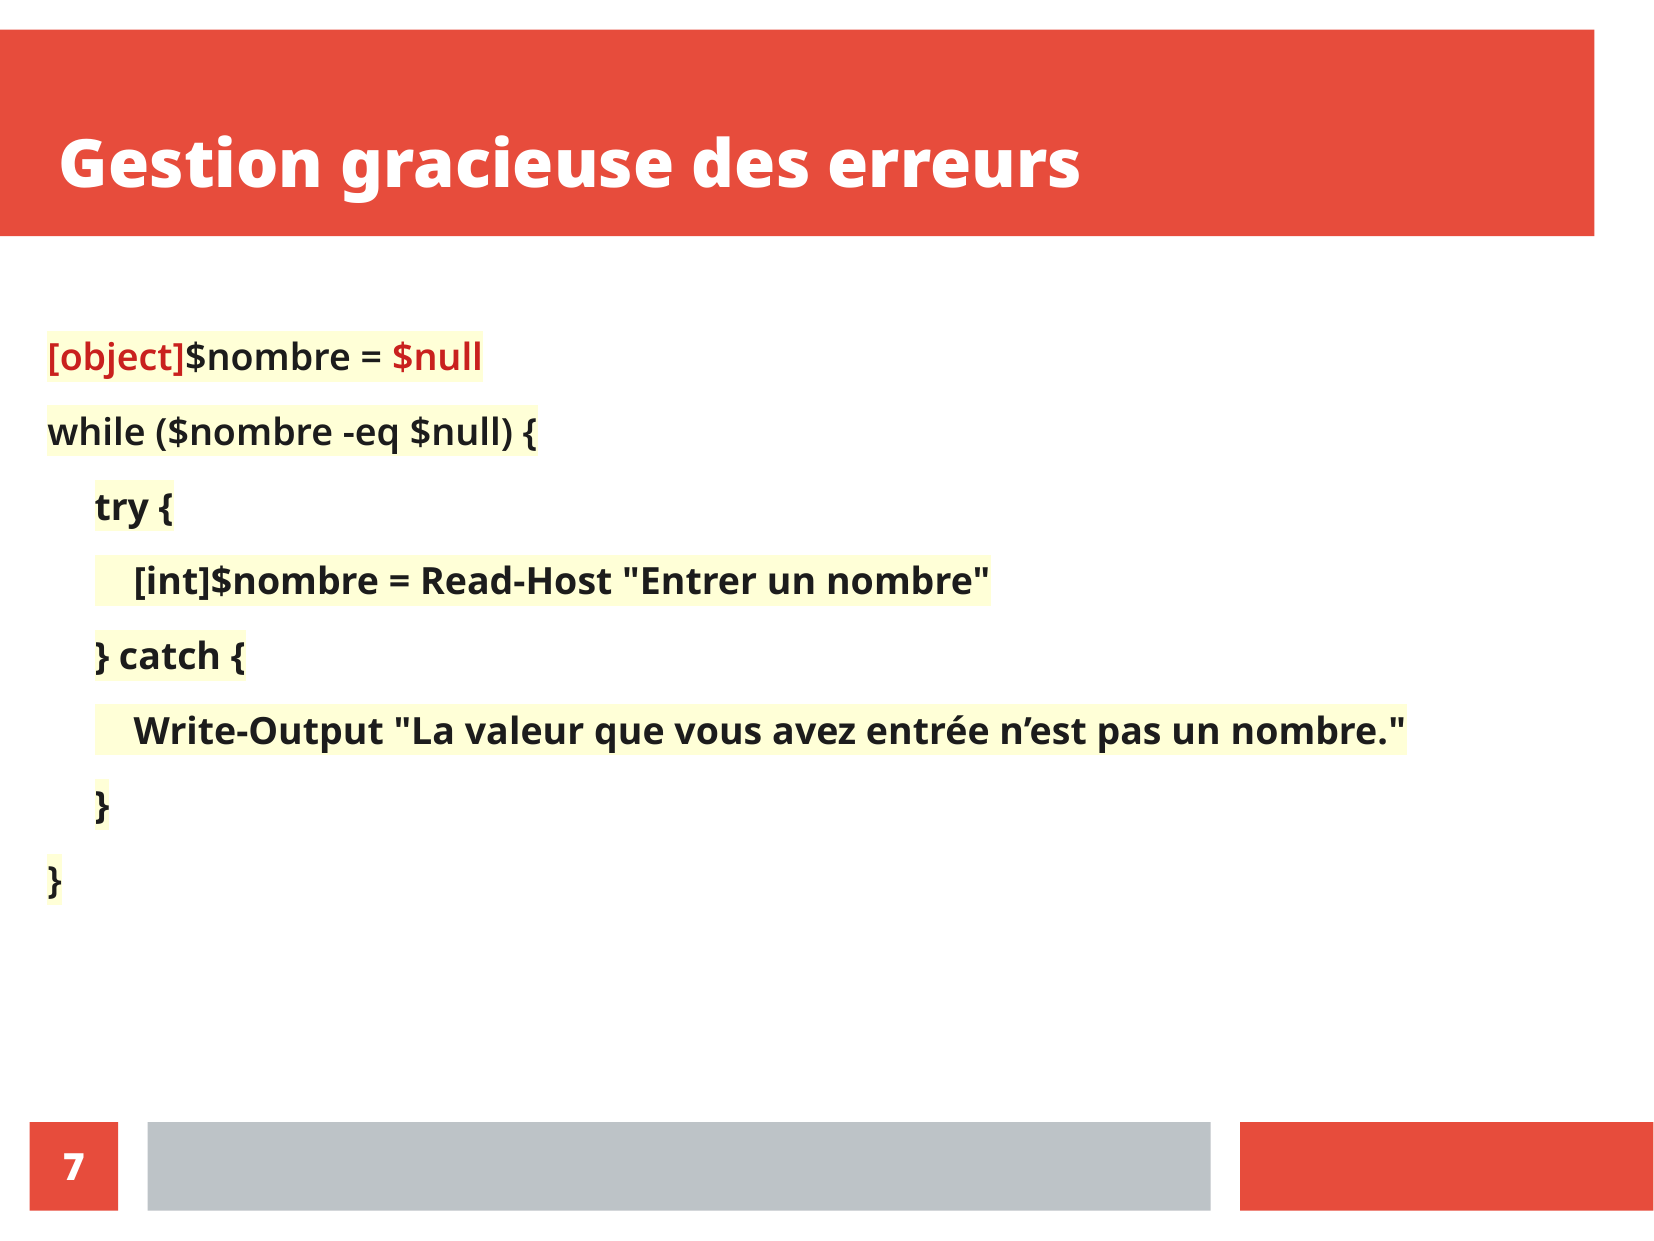

# Gestion gracieuse des erreurs
[object]$nombre = $null
while ($nombre -eq $null) {
try {
 [int]$nombre = Read-Host "Entrer un nombre"
} catch {
 Write-Output "La valeur que vous avez entrée n’est pas un nombre."
}
}
7